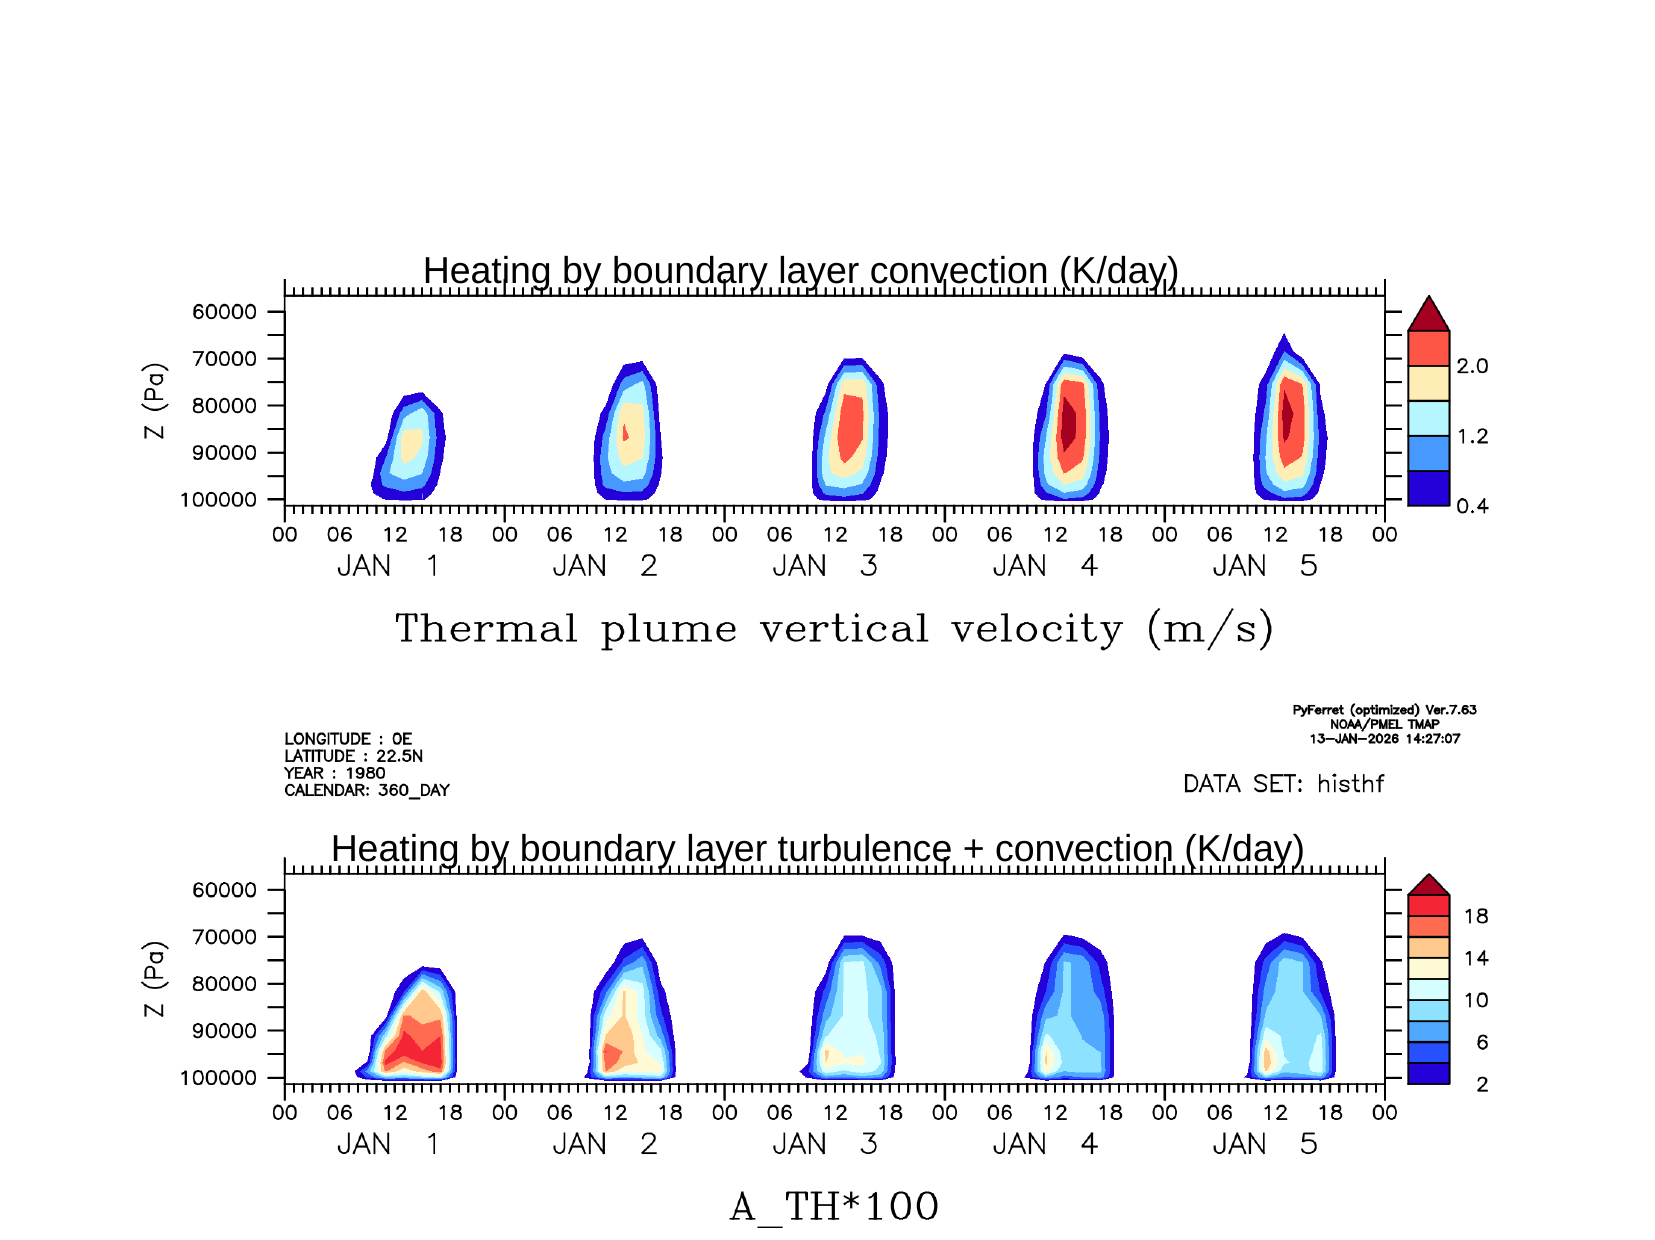

Heating by boundary layer convection (K/day)
Heating by boundary layer turbulence + convection (K/day)